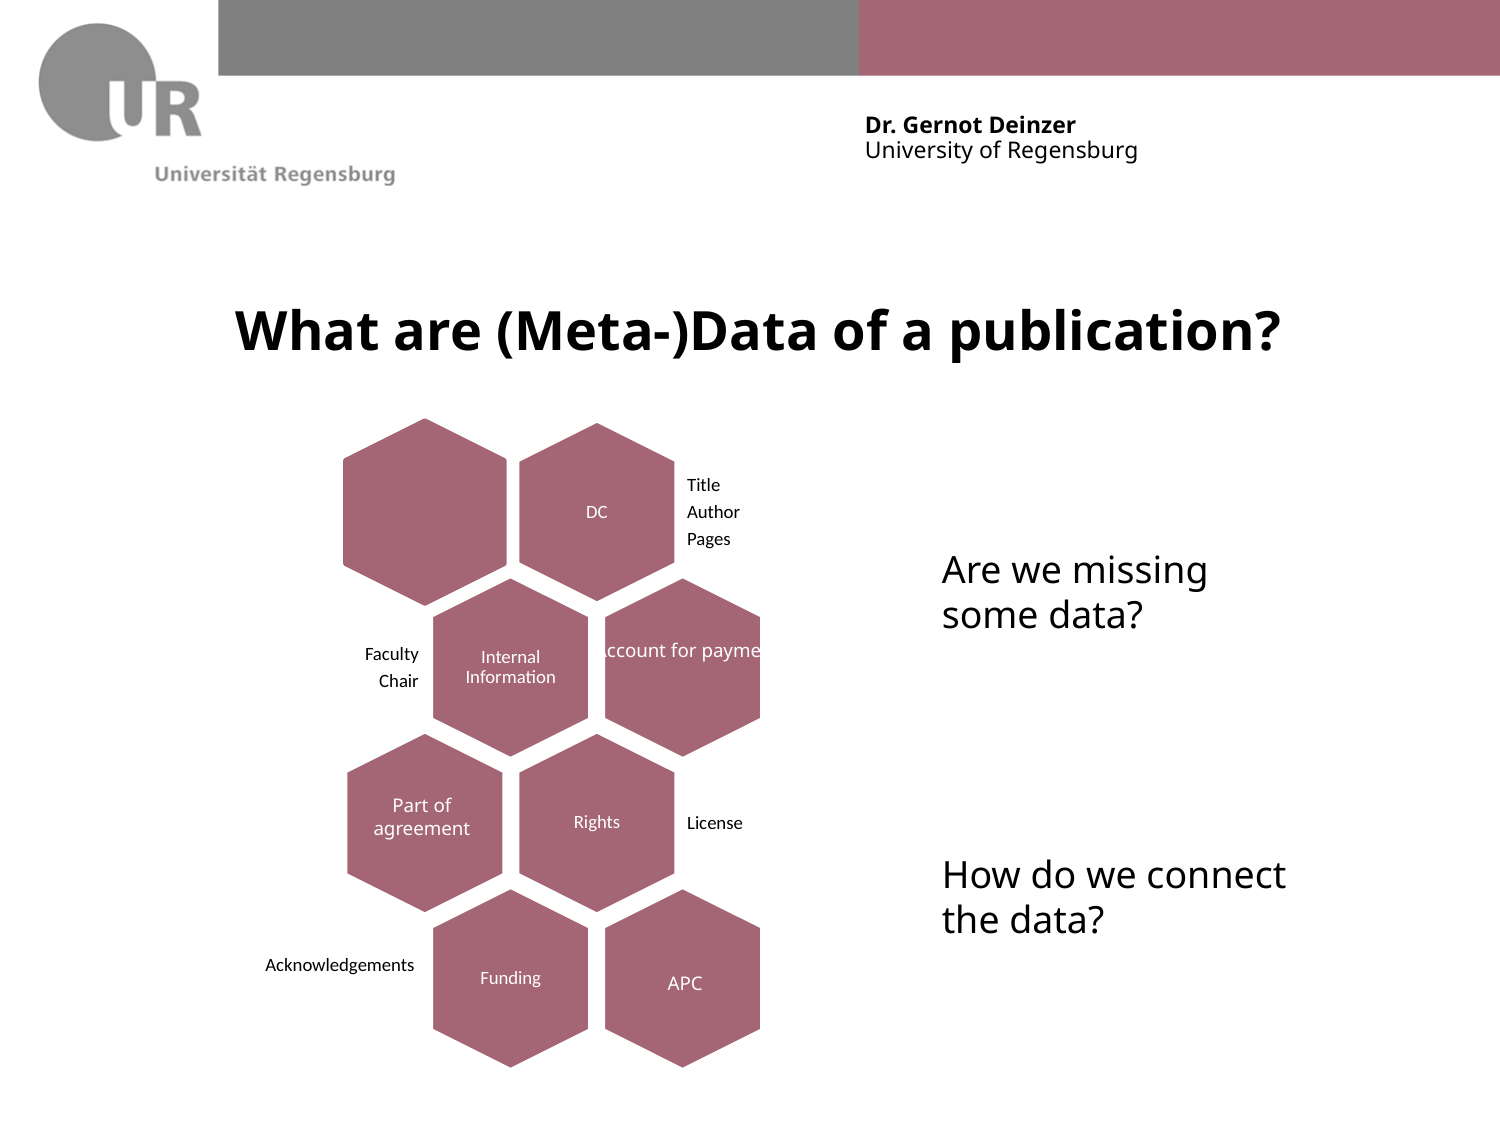

# What are (Meta-)Data of a publication?
DC
Title
Author
Pages
Internal Information
Faculty
Chair
Rights
License
Funding
Acknowledgements
Are we missing some data?
Account for payment
Part of agreement
How do we connect the data?
APC